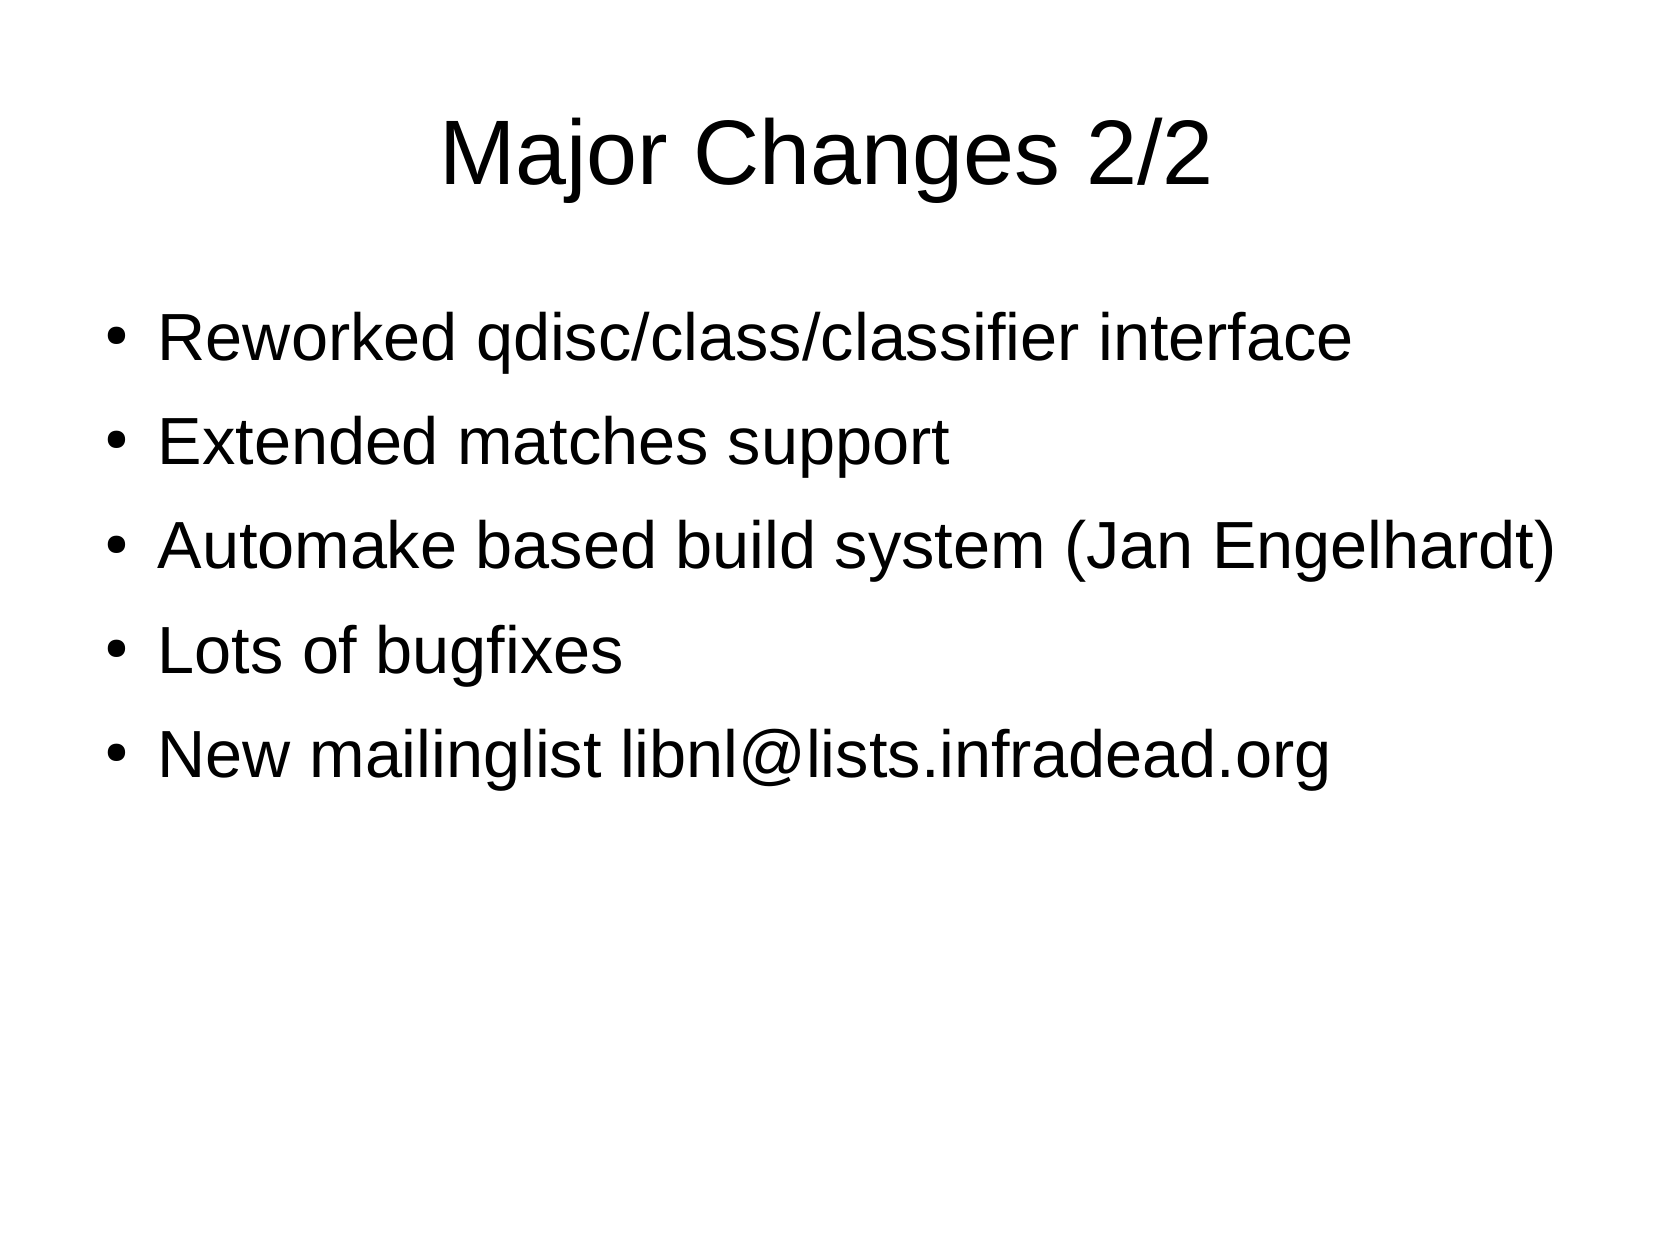

# Major Changes 2/2
Reworked qdisc/class/classifier interface
Extended matches support
Automake based build system (Jan Engelhardt)
Lots of bugfixes
New mailinglist libnl@lists.infradead.org